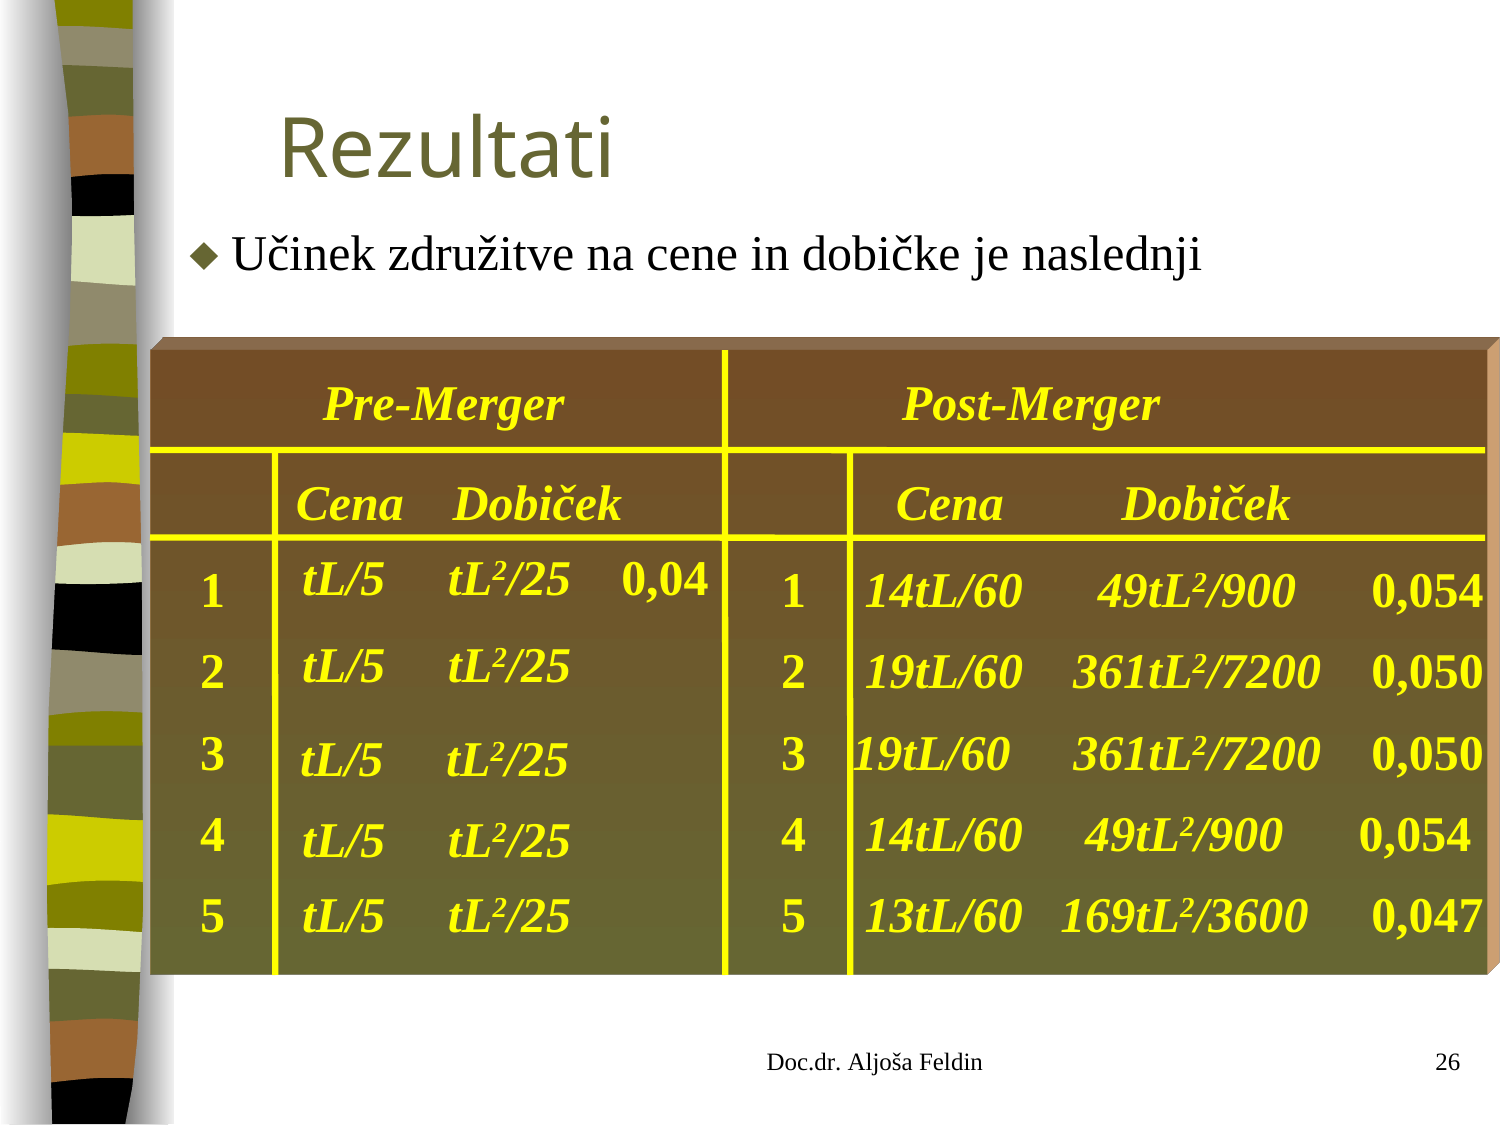

Rezultati
 Učinek združitve na cene in dobičke je naslednji
Pre-Merger
Post-Merger
Cena
Dobiček
Cena
Dobiček
tL/5 tL2/25 0,04
1
1
 14tL/60 49tL2/900 0,054
tL/5 tL2/25
2
2
 19tL/60 361tL2/7200 0,050
3
3
 19tL/60 361tL2/7200 0,050
tL/5 tL2/25
4
4
 14tL/60 49tL2/900 0,054
tL/5 tL2/25
5
tL/5 tL2/25
5
 13tL/60 169tL2/3600 0,047
Doc.dr. Aljoša Feldin